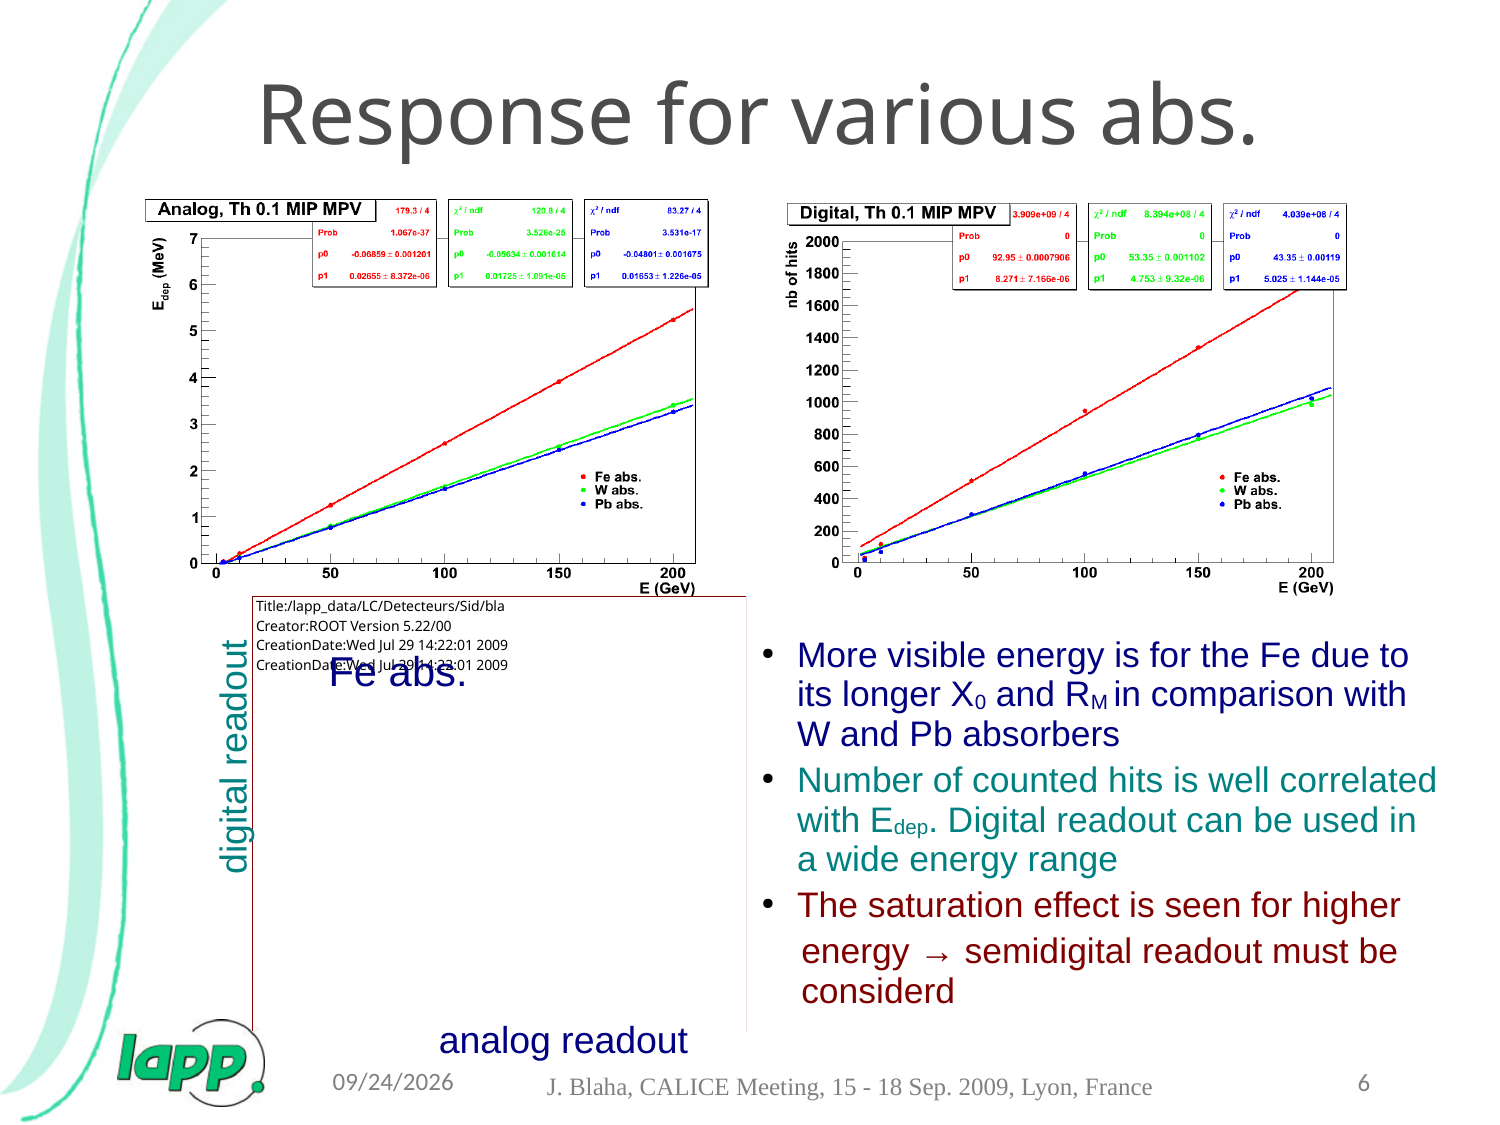

digital readout
Response for various abs.
#
More visible energy is for the Fe due to its longer X0 and RM in comparison with W and Pb absorbers
Number of counted hits is well correlated with Edep. Digital readout can be used in a wide energy range
The saturation effect is seen for higher
	energy → semidigital readout must be 	considerd
Fe abs.
analog readout
6
J. Blaha, CALICE Meeting, 15 - 18 Sep. 2009, Lyon, France